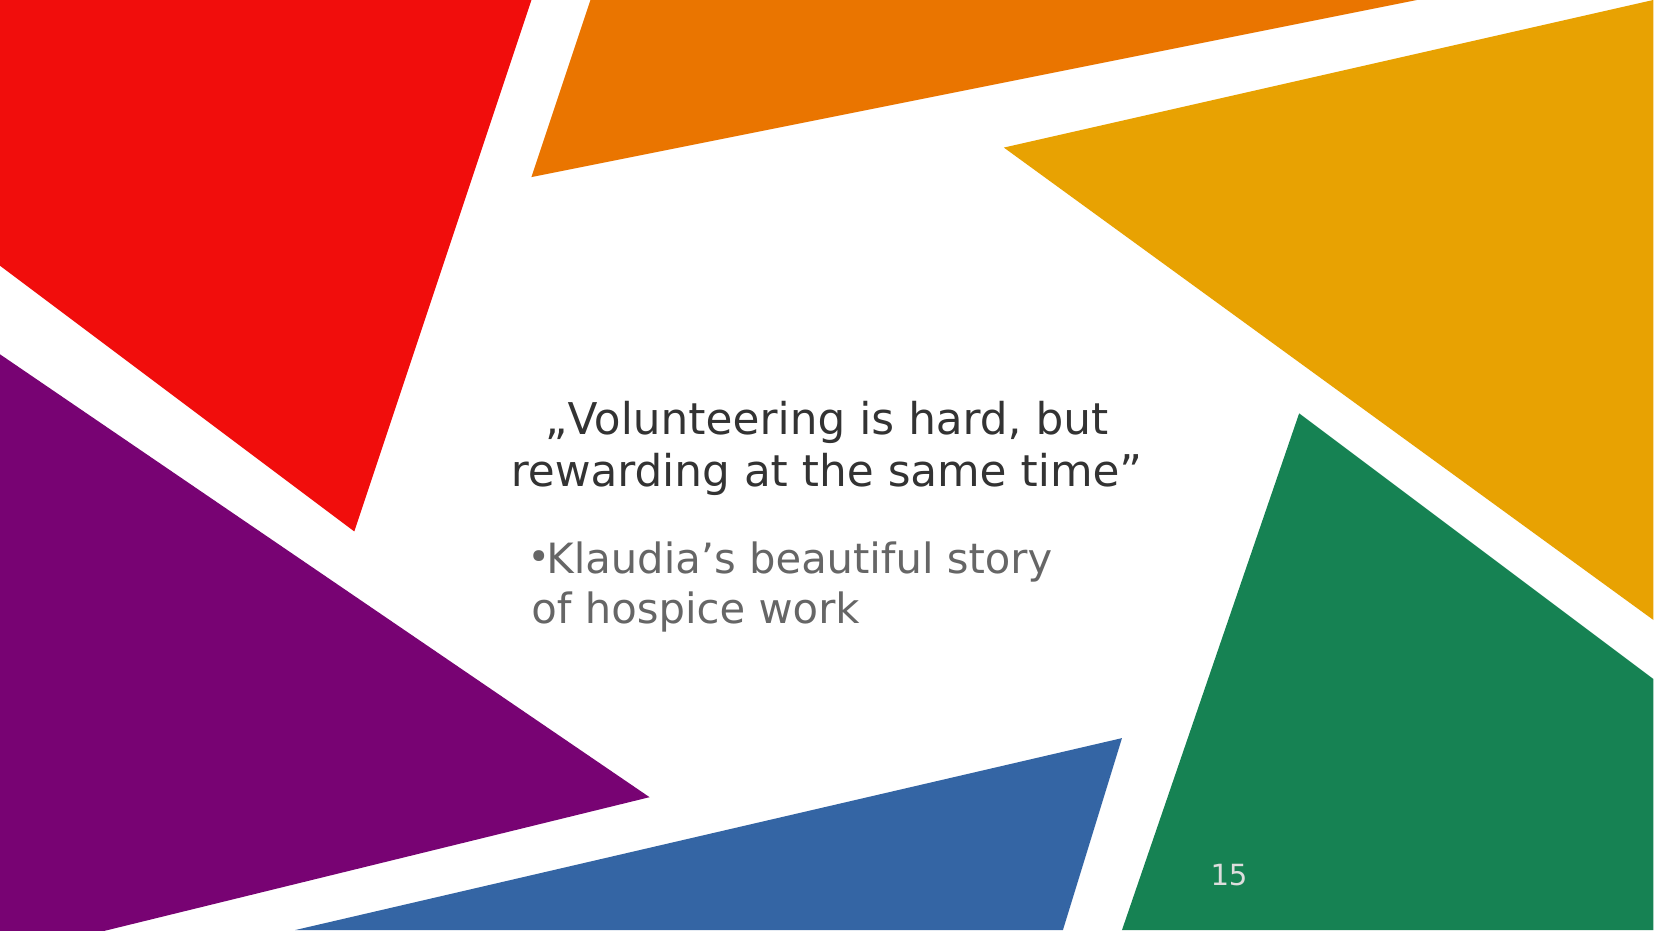

# „Volunteering is hard, but rewarding at the same time”
Klaudia’s beautiful story of hospice work